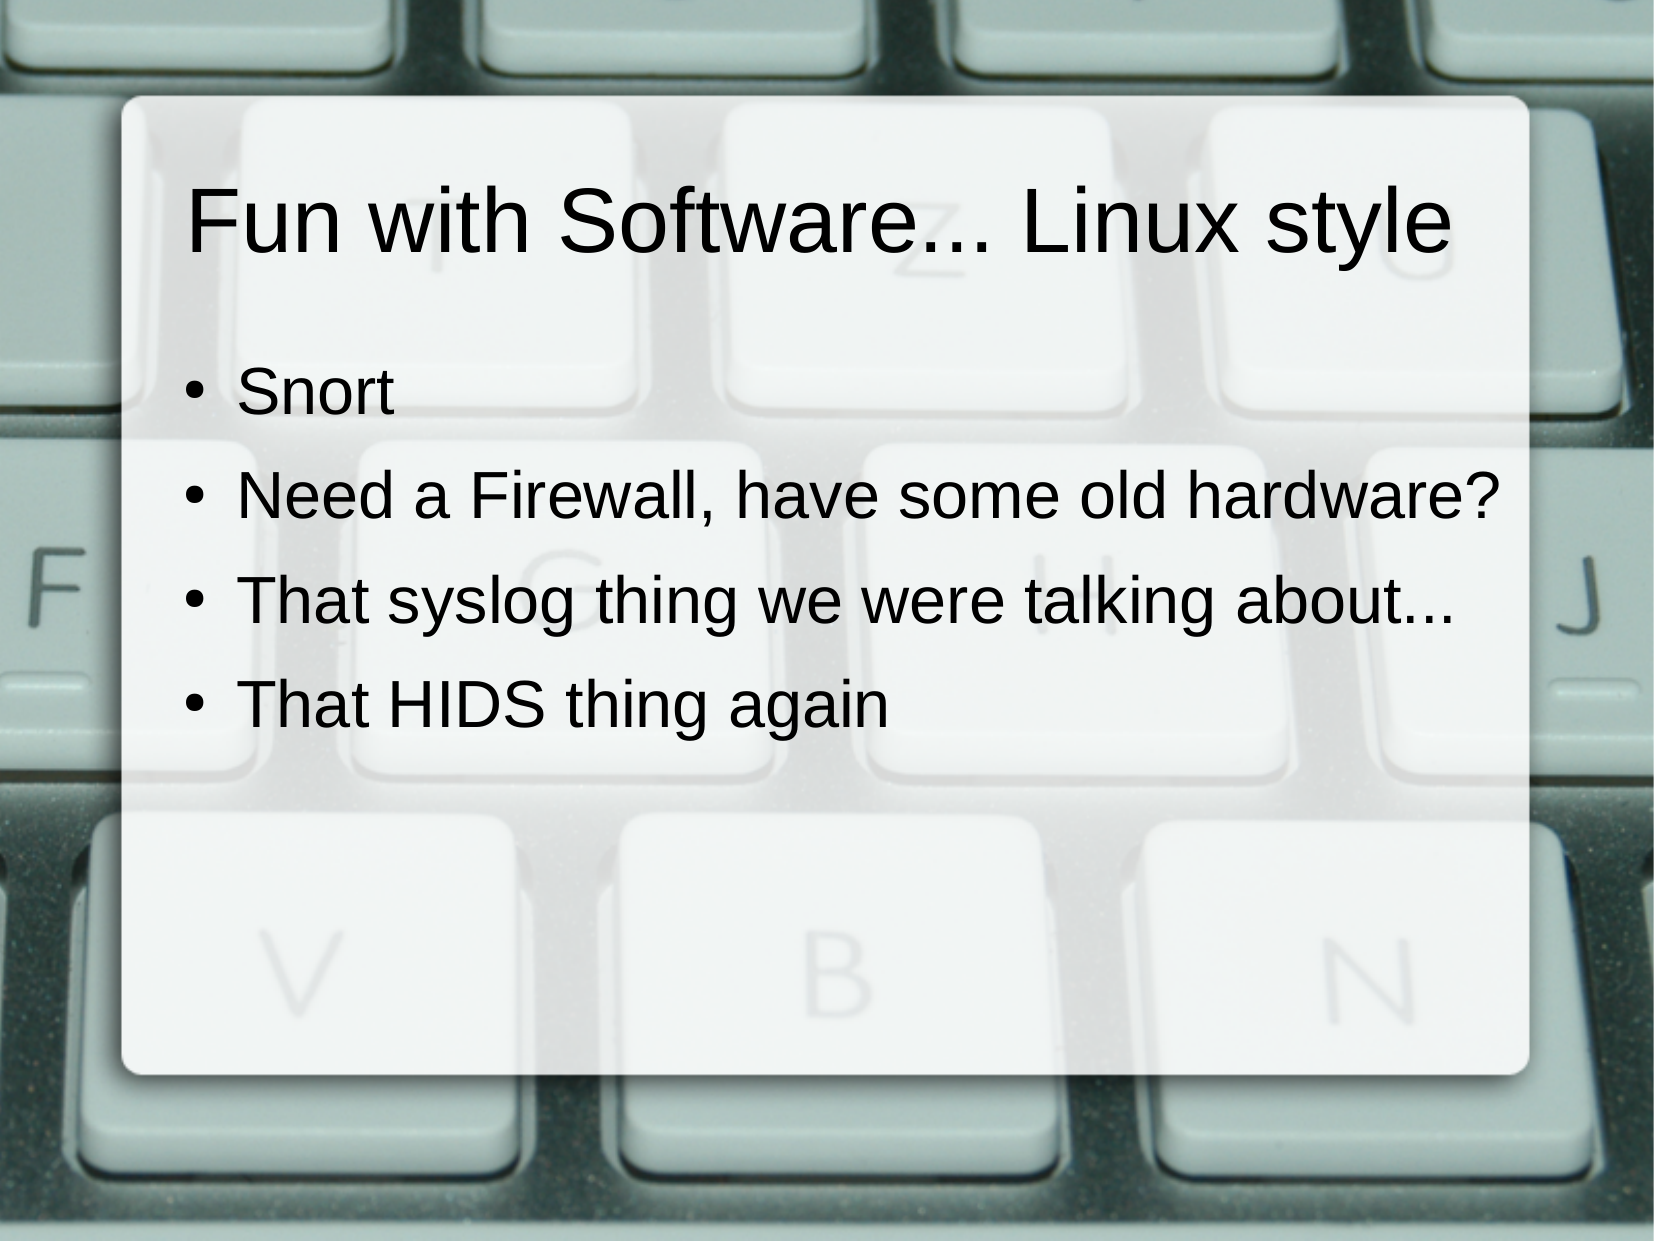

# Fun with Software... Linux style
Snort
Need a Firewall, have some old hardware?
That syslog thing we were talking about...
That HIDS thing again